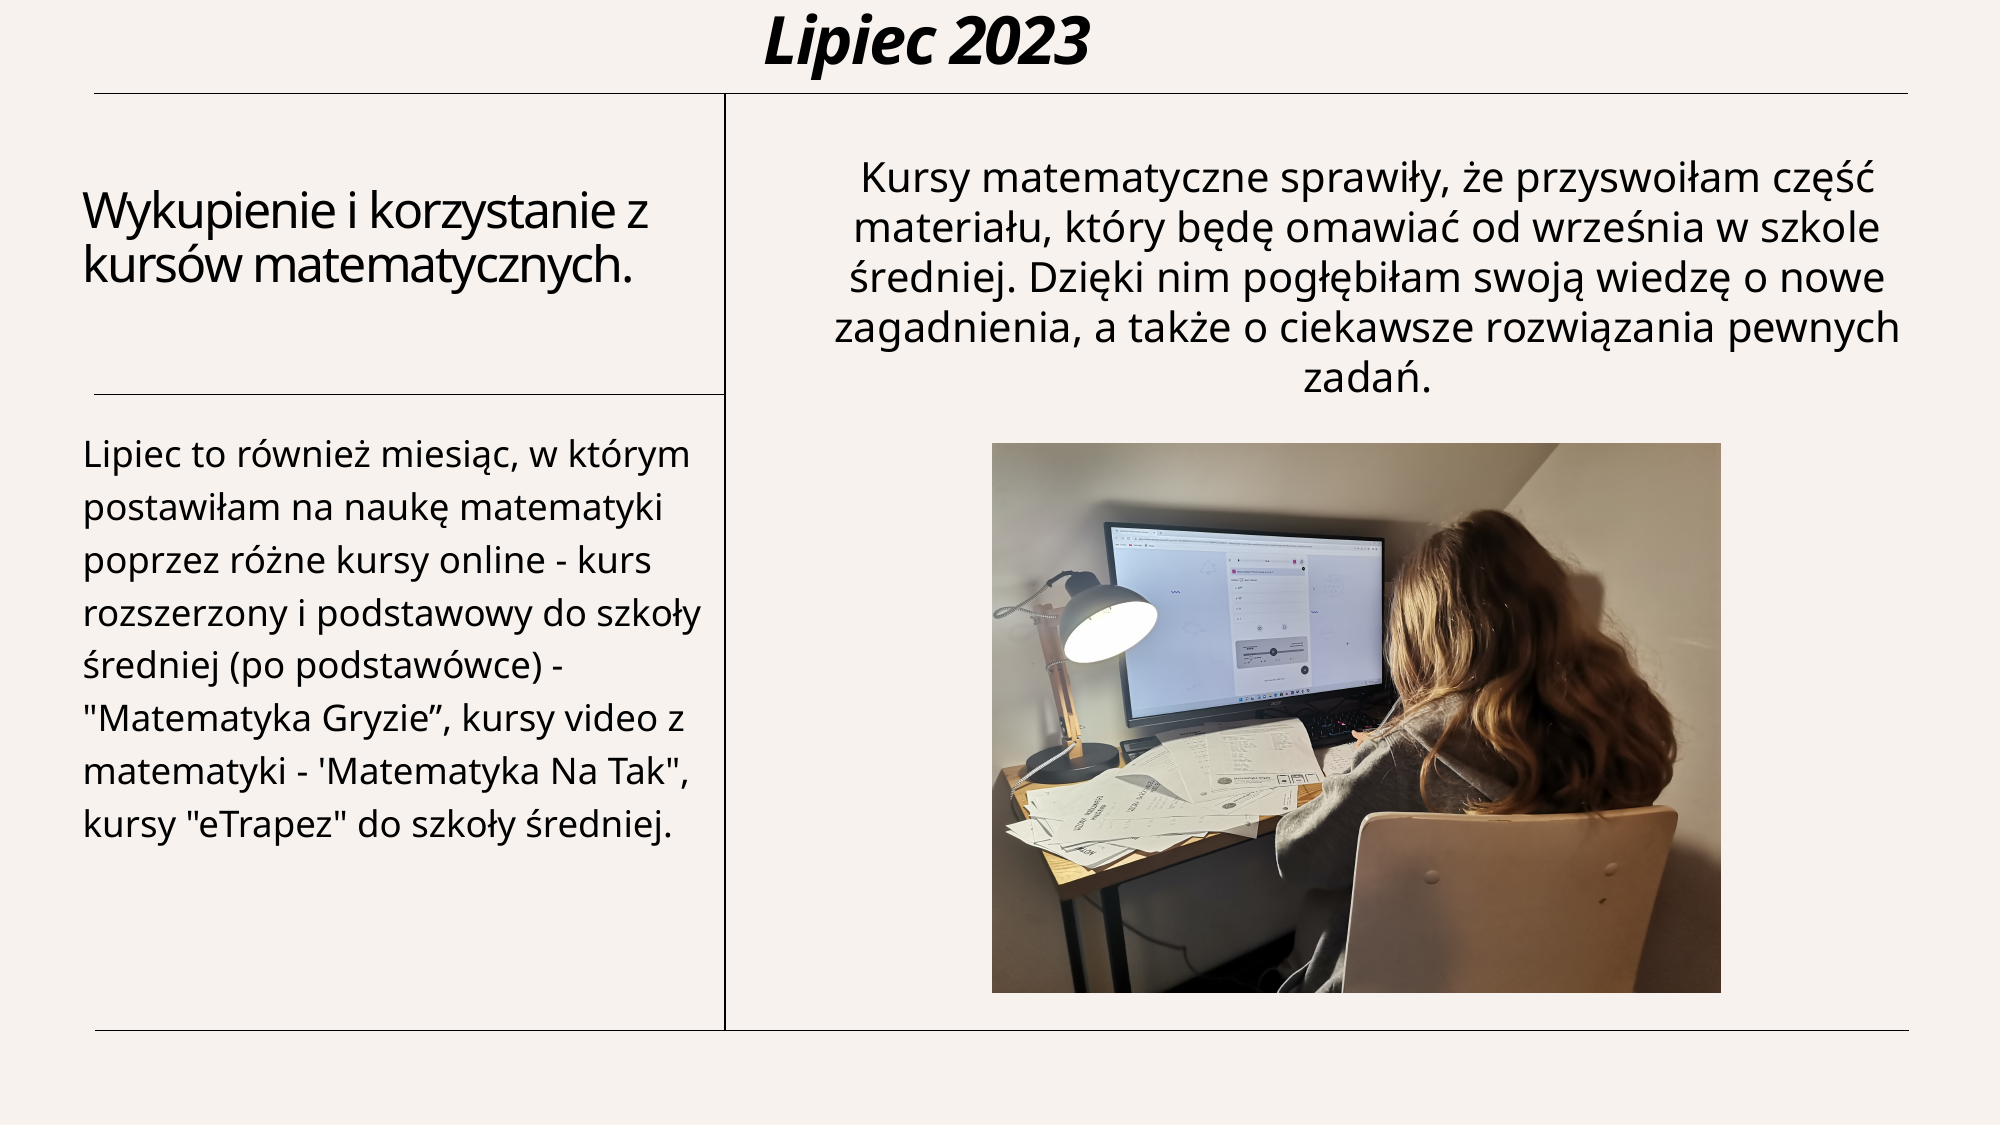

# Lipiec 2023
Kursy matematyczne sprawiły, że przyswoiłam część materiału, który będę omawiać od września w szkole średniej. Dzięki nim pogłębiłam swoją wiedzę o nowe zagadnienia, a także o ciekawsze rozwiązania pewnych zadań.
Wykupienie i korzystanie z kursów matematycznych.
Lipiec to również miesiąc, w którym postawiłam na naukę matematyki poprzez różne kursy online - kurs rozszerzony i podstawowy do szkoły średniej (po podstawówce) - "Matematyka Gryzie”, kursy video z matematyki - 'Matematyka Na Tak", kursy "eTrapez" do szkoły średniej.